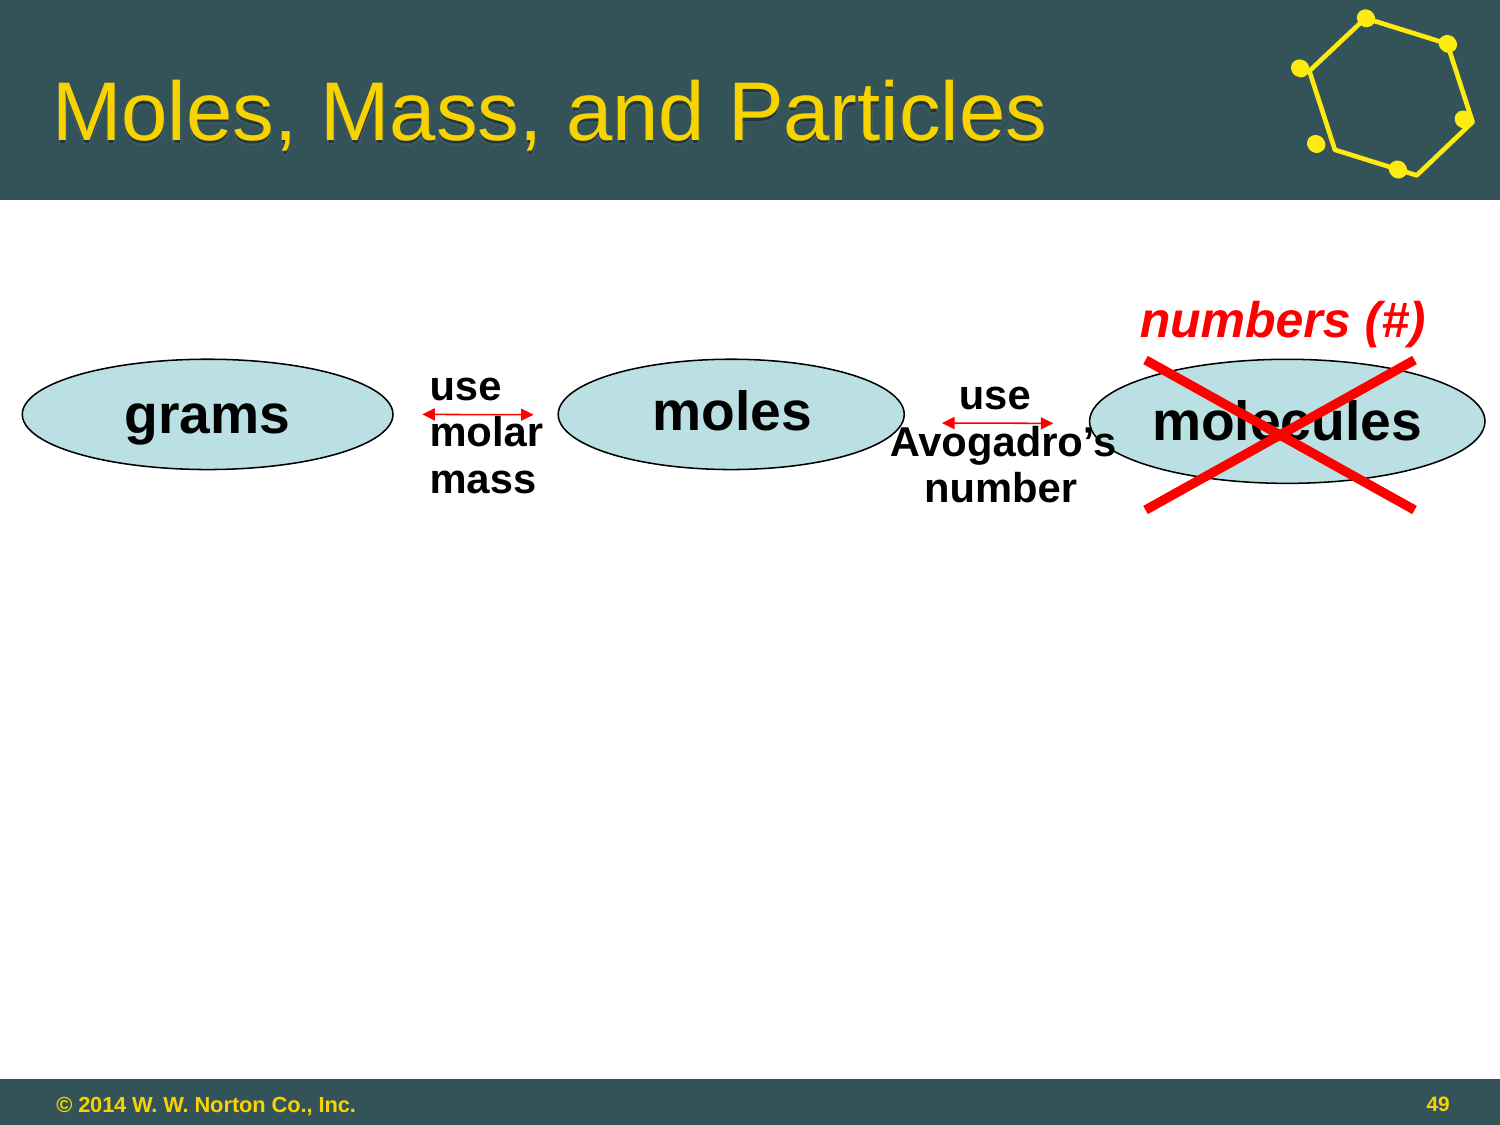

# Moles, Mass, and Particles
numbers (#)
use
molar
mass
grams
molecules
 use
Avogadro’s
 number
moles